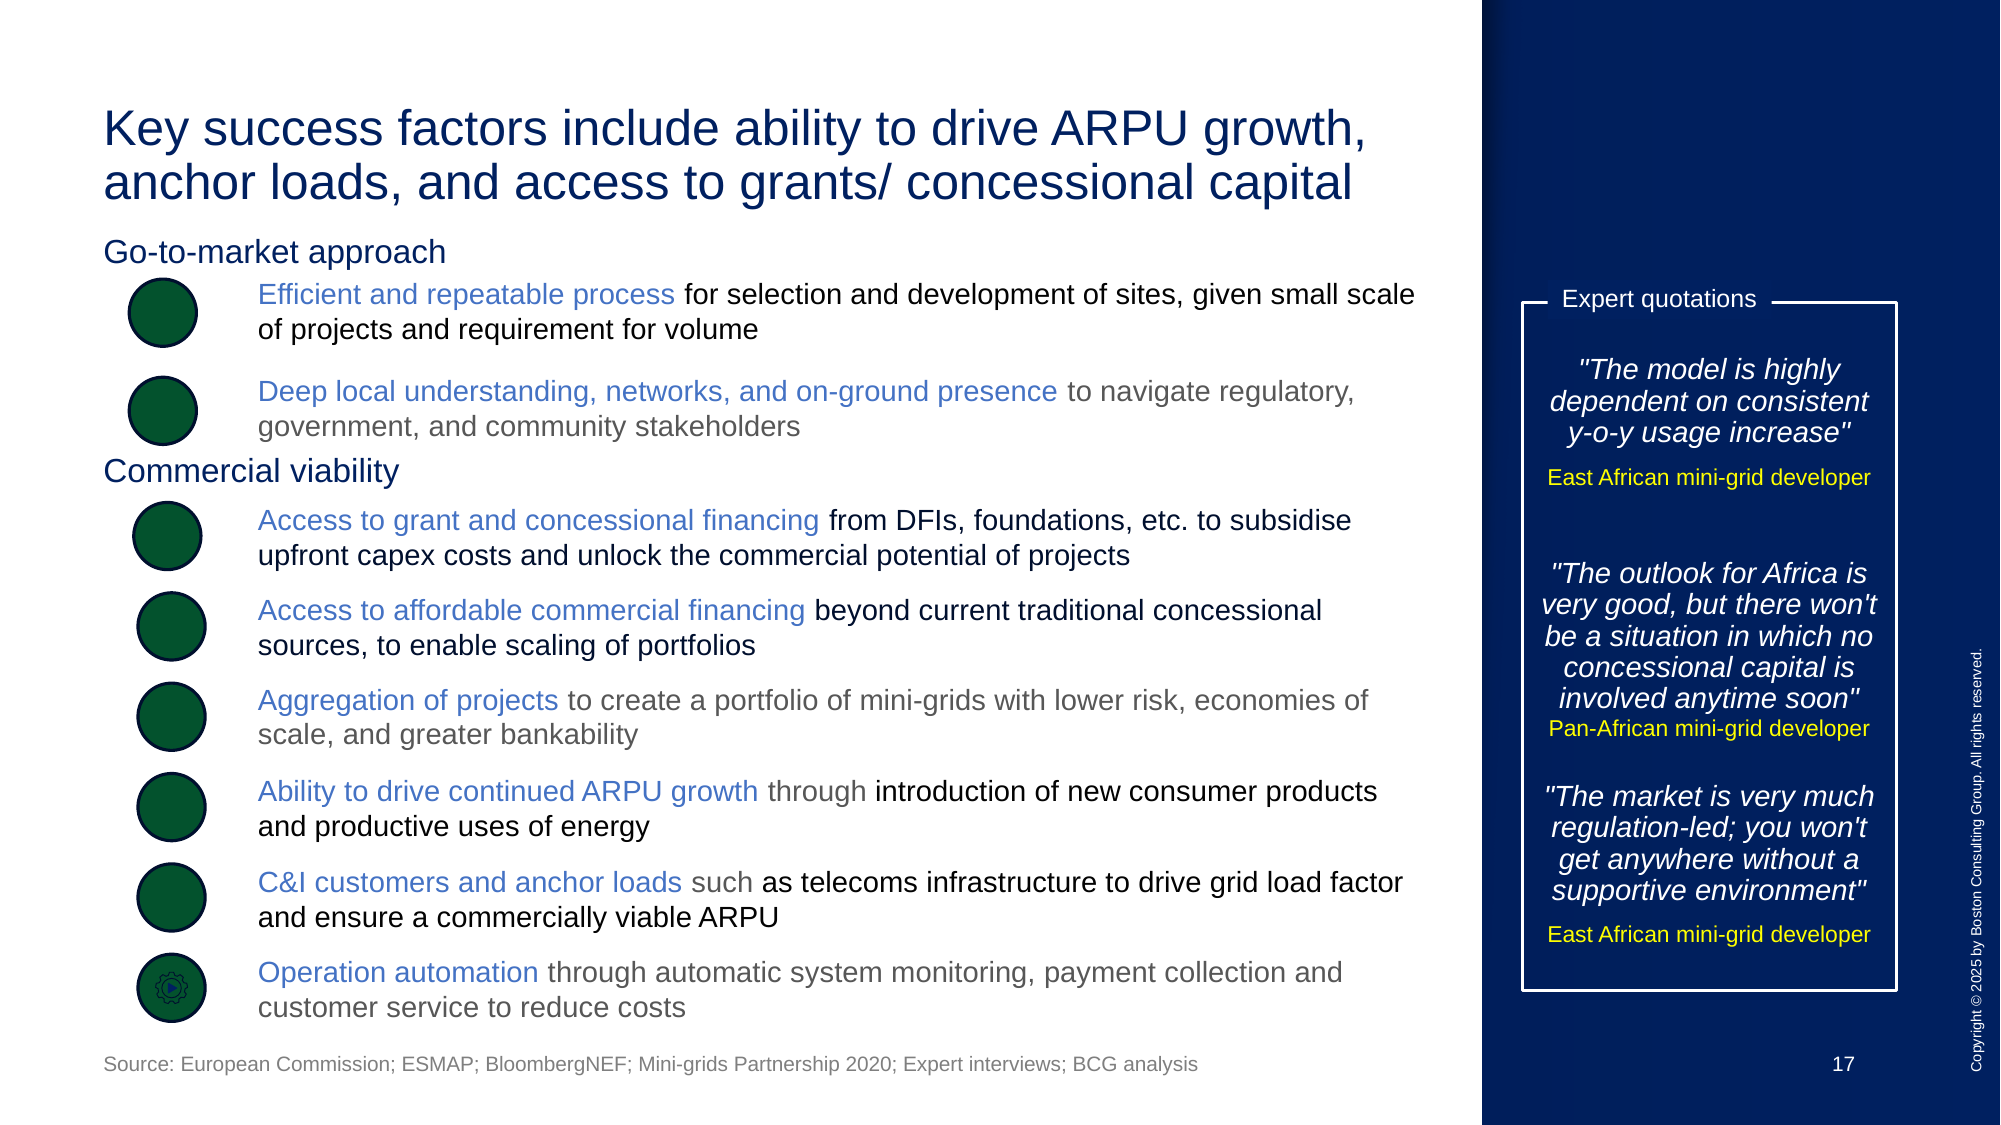

# Key success factors include ability to drive ARPU growth, anchor loads, and access to grants/ concessional capital
Go-to-market approach
Efficient and repeatable process for selection and development of sites, given small scale of projects and requirement for volume
Expert quotations
"The model is highly dependent on consistent y-o-y usage increase"
Deep local understanding, networks, and on-ground presence to navigate regulatory, government, and community stakeholders
Commercial viability
East African mini-grid developer
Access to grant and concessional financing from DFIs, foundations, etc. to subsidise upfront capex costs and unlock the commercial potential of projects
"The outlook for Africa is very good, but there won't be a situation in which no concessional capital is involved anytime soon"
Access to affordable commercial financing beyond current traditional concessional sources, to enable scaling of portfolios
Aggregation of projects to create a portfolio of mini-grids with lower risk, economies of scale, and greater bankability
Pan-African mini-grid developer
Ability to drive continued ARPU growth through introduction of new consumer products and productive uses of energy
"The market is very much regulation-led; you won't get anywhere without a supportive environment"
C&I customers and anchor loads such as telecoms infrastructure to drive grid load factor and ensure a commercially viable ARPU
East African mini-grid developer
Operation automation through automatic system monitoring, payment collection and customer service to reduce costs
Source: European Commission; ESMAP; BloombergNEF; Mini-grids Partnership 2020; Expert interviews; BCG analysis